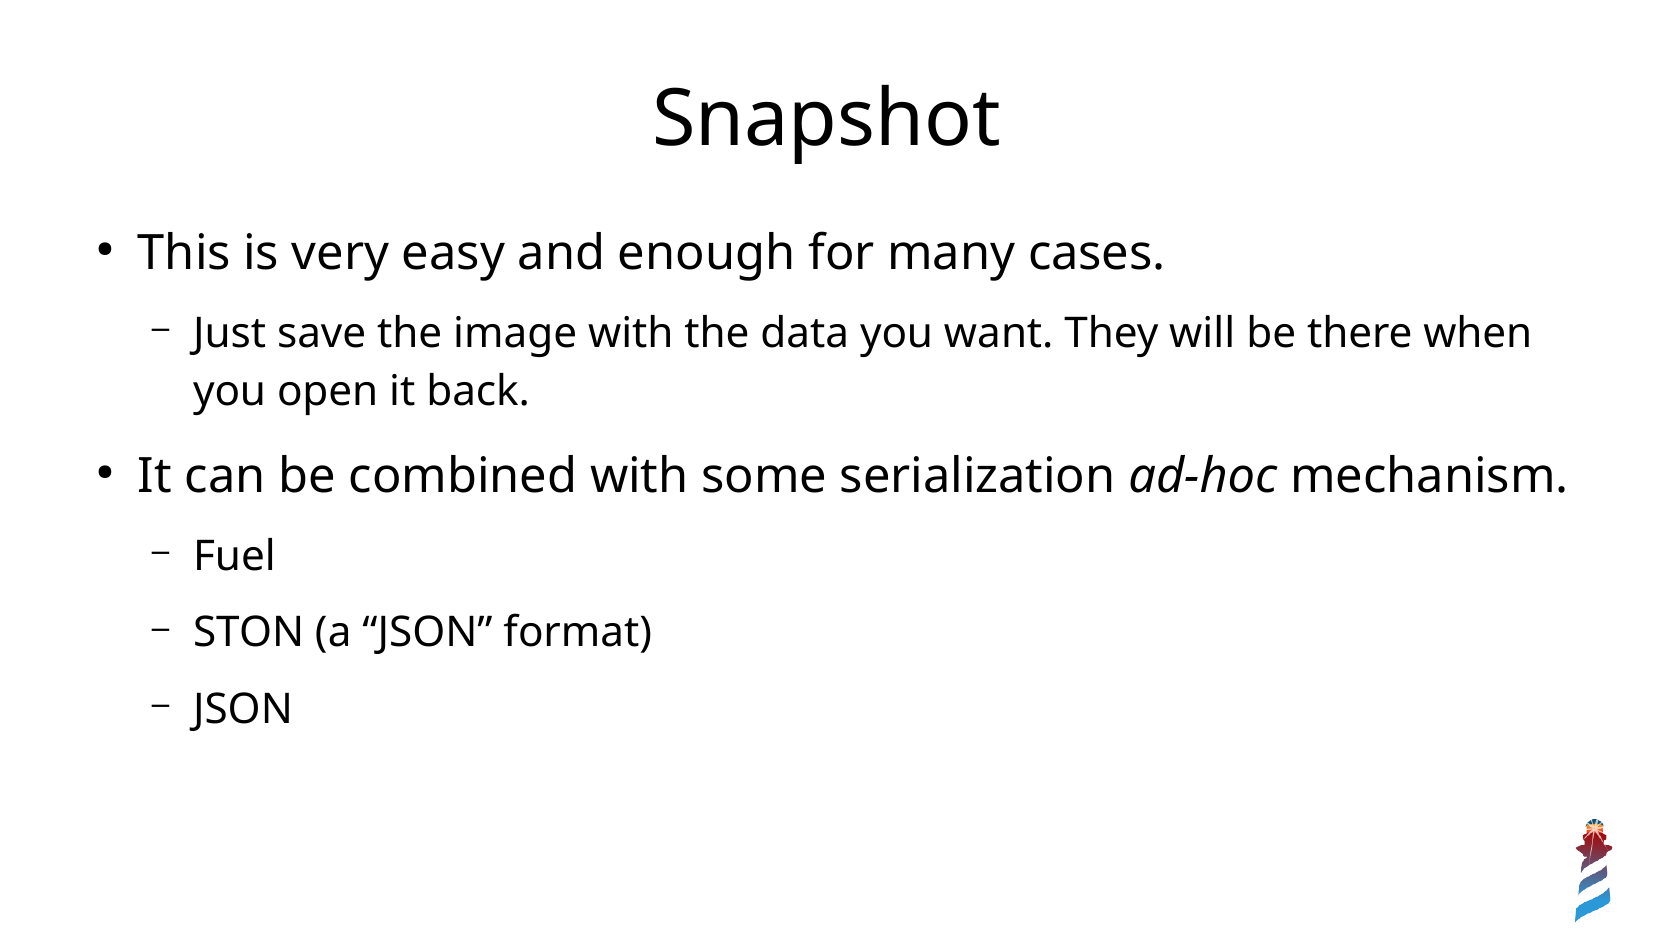

# Snapshot
This is very easy and enough for many cases.
Just save the image with the data you want. They will be there when you open it back.
It can be combined with some serialization ad-hoc mechanism.
Fuel
STON (a “JSON” format)
JSON